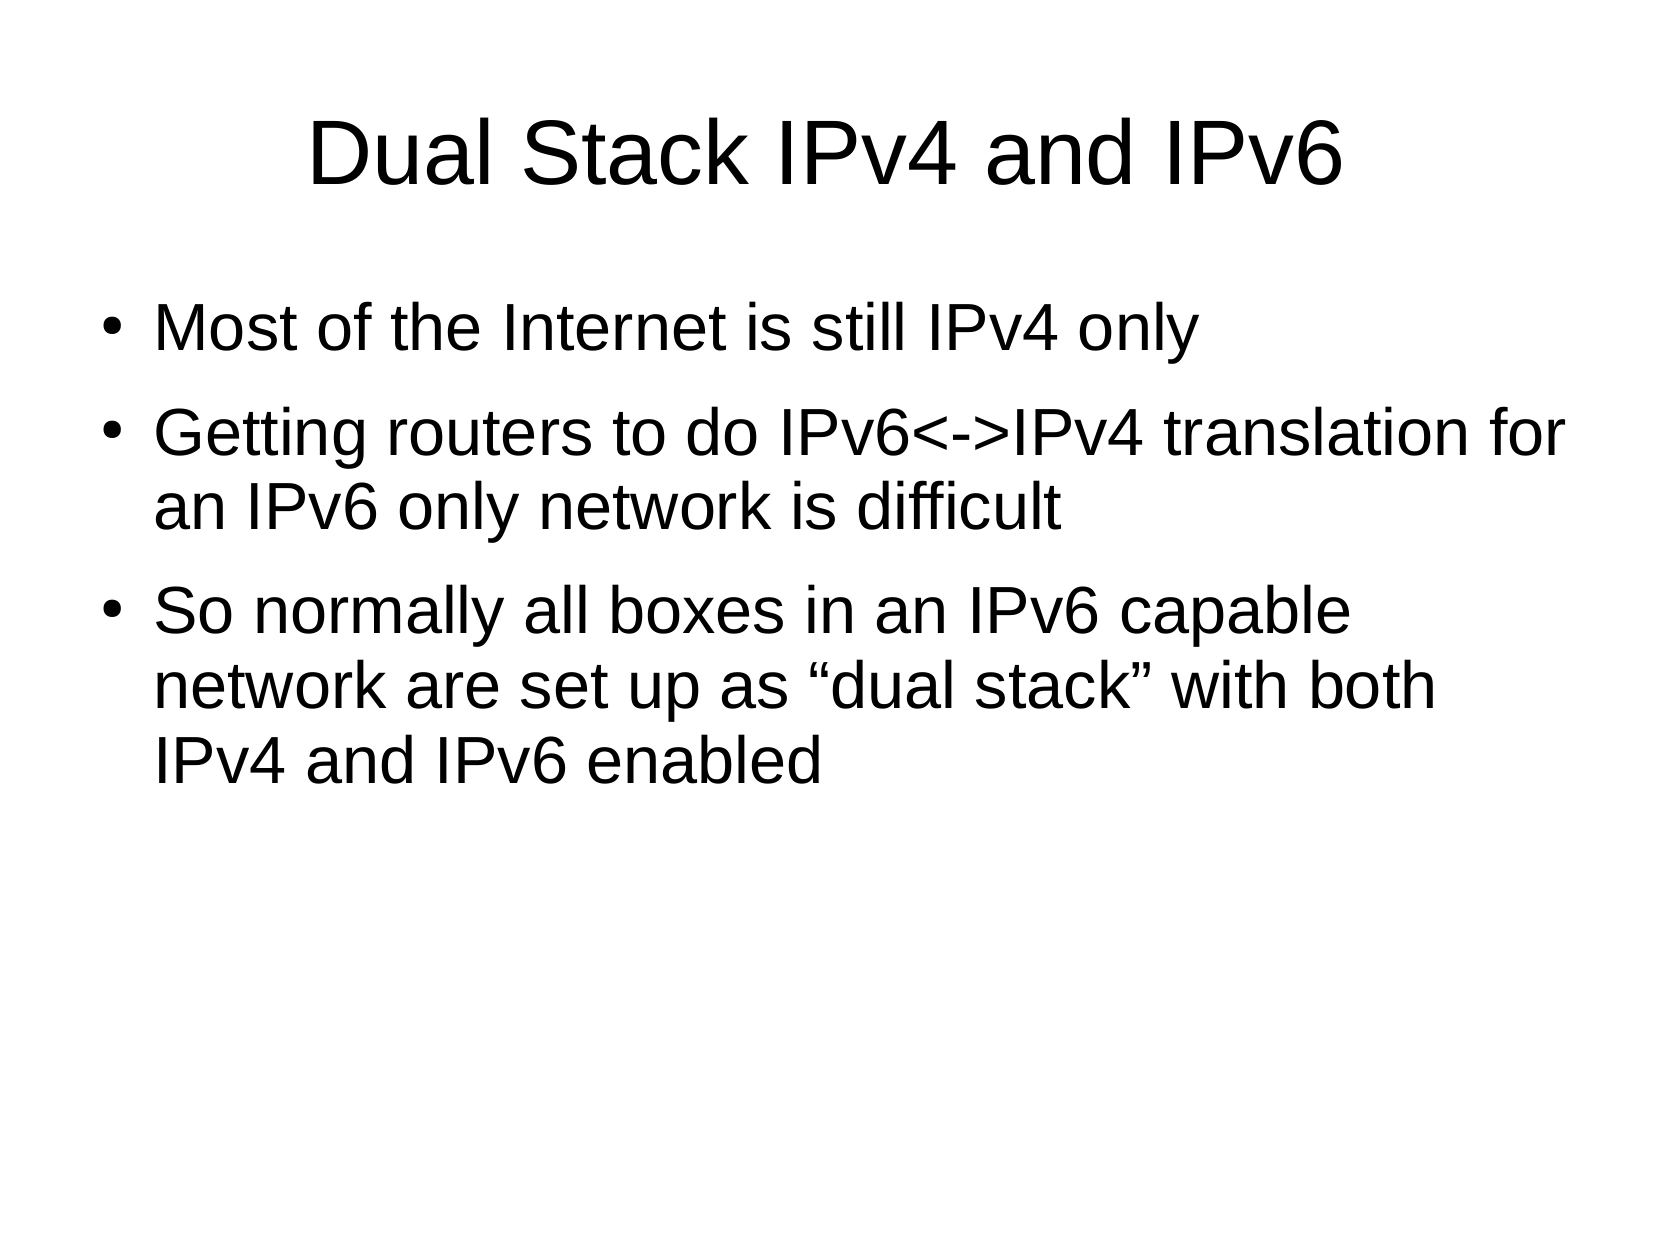

# Dual Stack IPv4 and IPv6
Most of the Internet is still IPv4 only
Getting routers to do IPv6<->IPv4 translation for an IPv6 only network is difficult
So normally all boxes in an IPv6 capable network are set up as “dual stack” with both IPv4 and IPv6 enabled